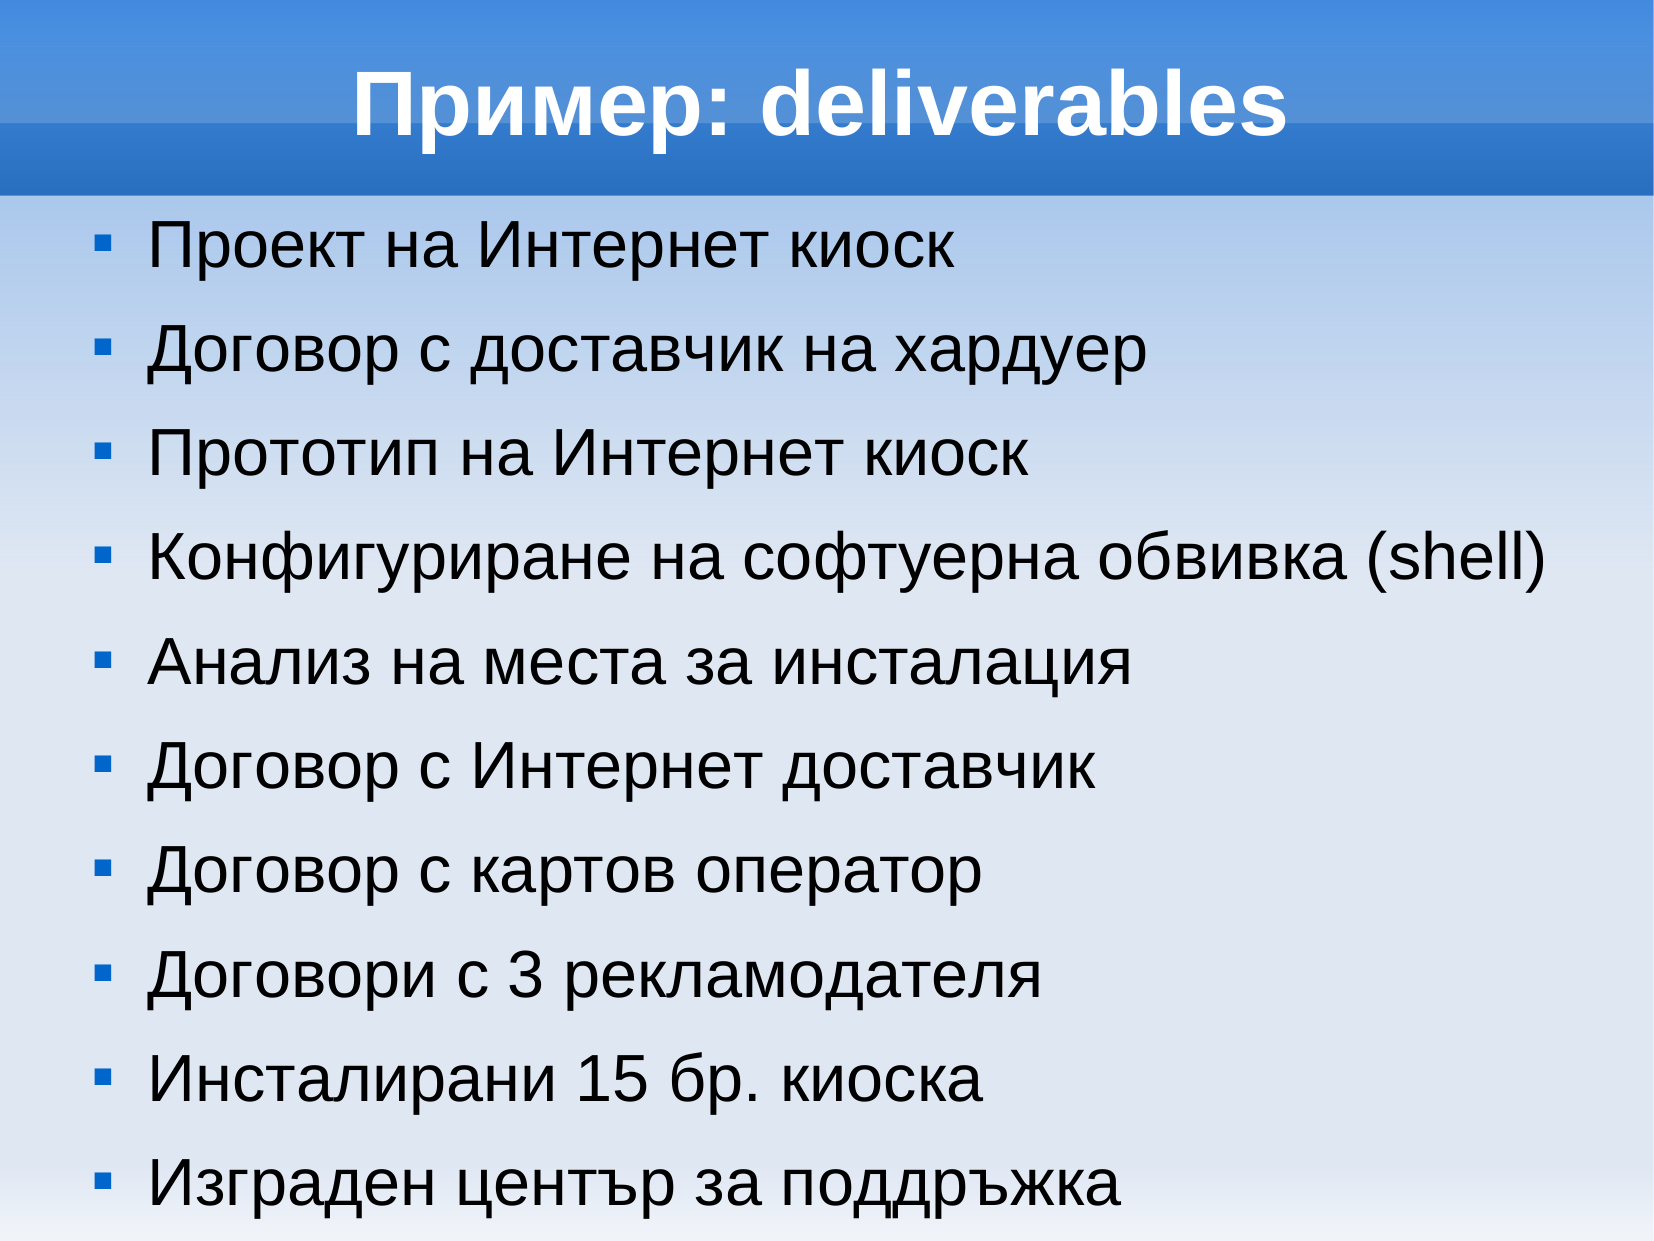

# Пример: deliverables
Проект на Интернет киоск
Договор с доставчик на хардуер
Прототип на Интернет киоск
Конфигуриране на софтуерна обвивка (shell)
Анализ на места за инсталация
Договор с Интернет доставчик
Договор с картов оператор
Договори с 3 рекламодателя
Инсталирани 15 бр. киоска
Изграден център за поддръжка